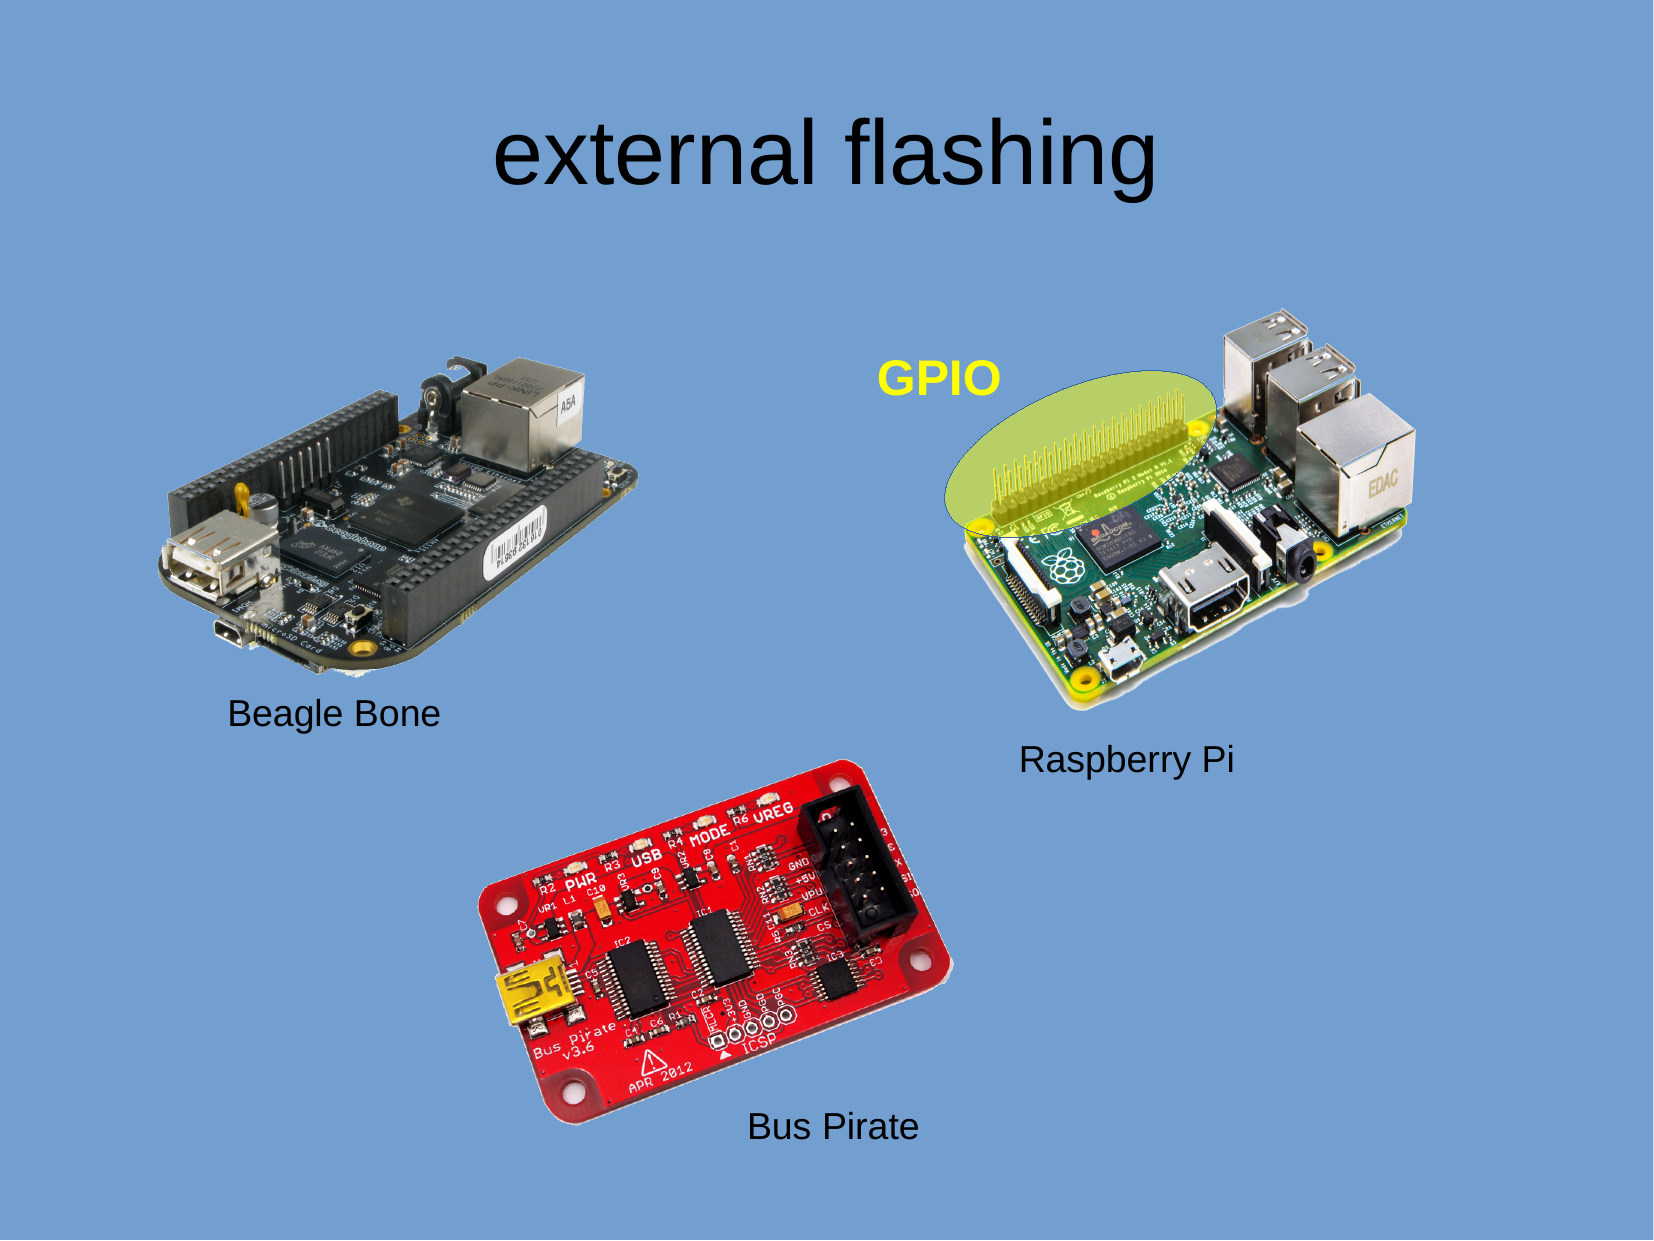

# external flashing
GPIO
￶
Beagle Bone
Raspberry Pi
Bus Pirate